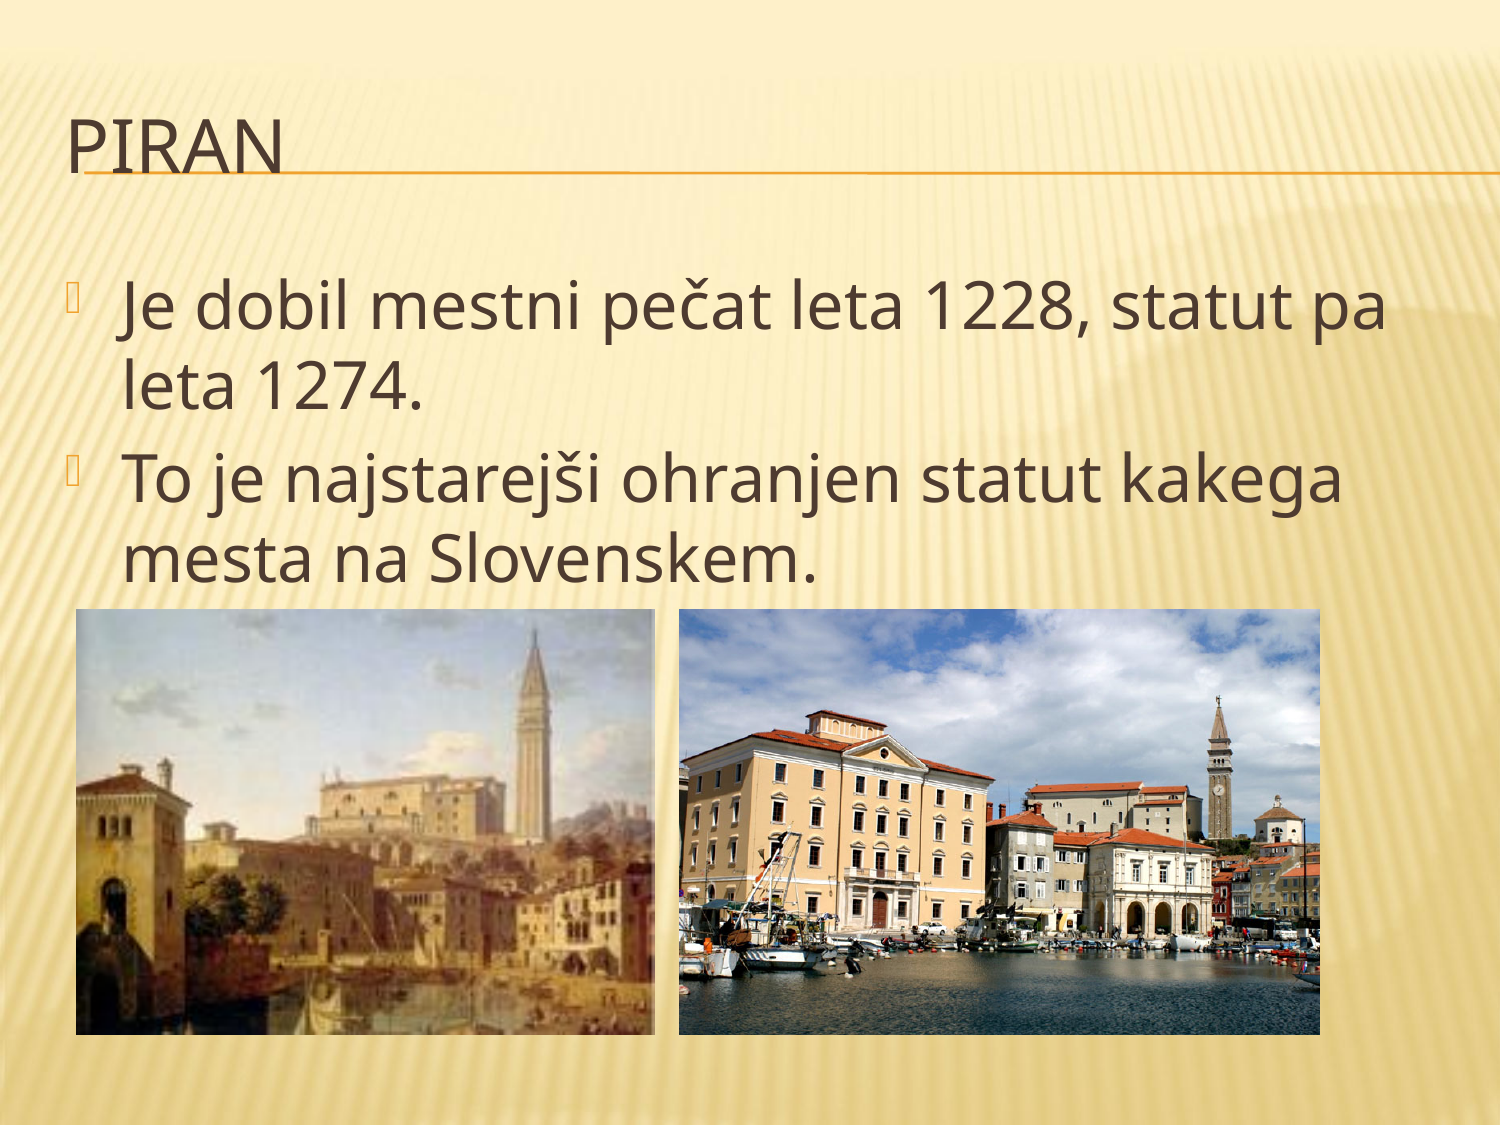

# PIRAN
Je dobil mestni pečat leta 1228, statut pa leta 1274.
To je najstarejši ohranjen statut kakega mesta na Slovenskem.